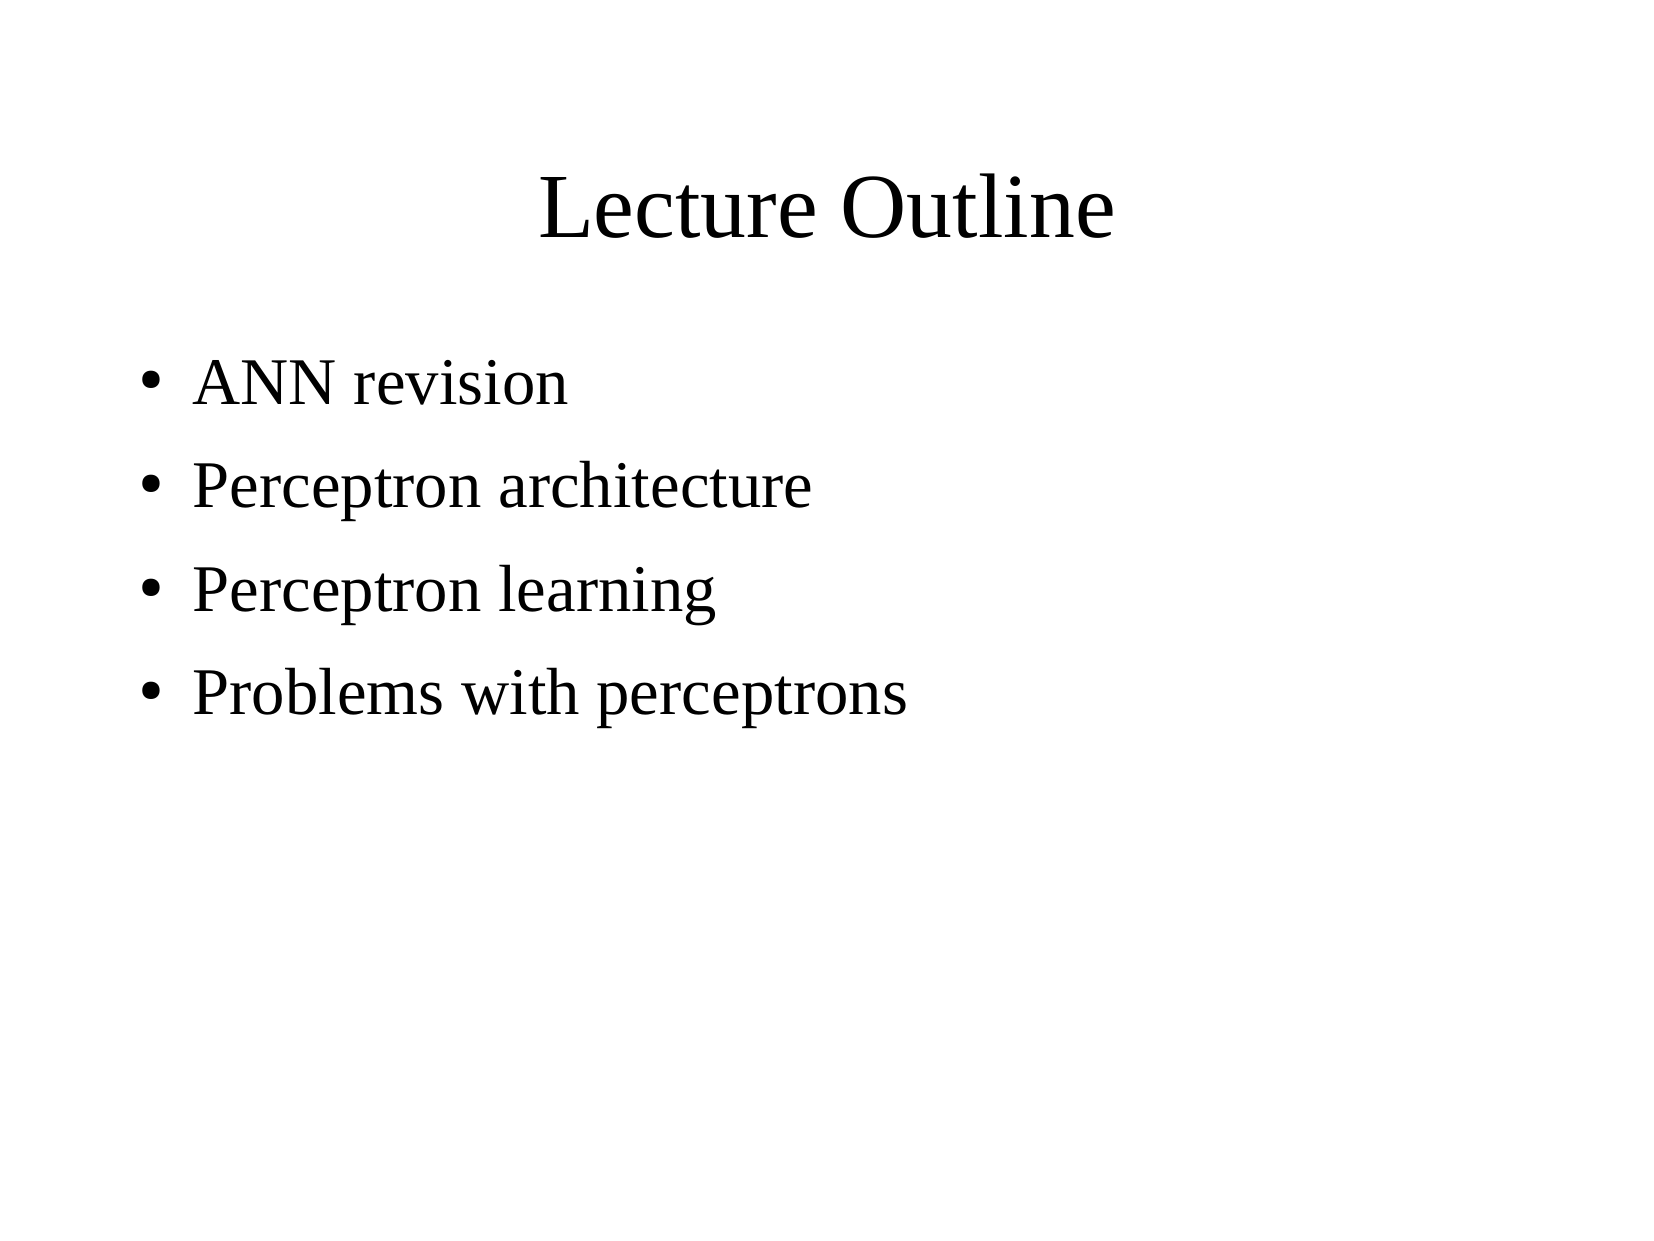

# Lecture Outline
ANN revision
Perceptron architecture
Perceptron learning
Problems with perceptrons